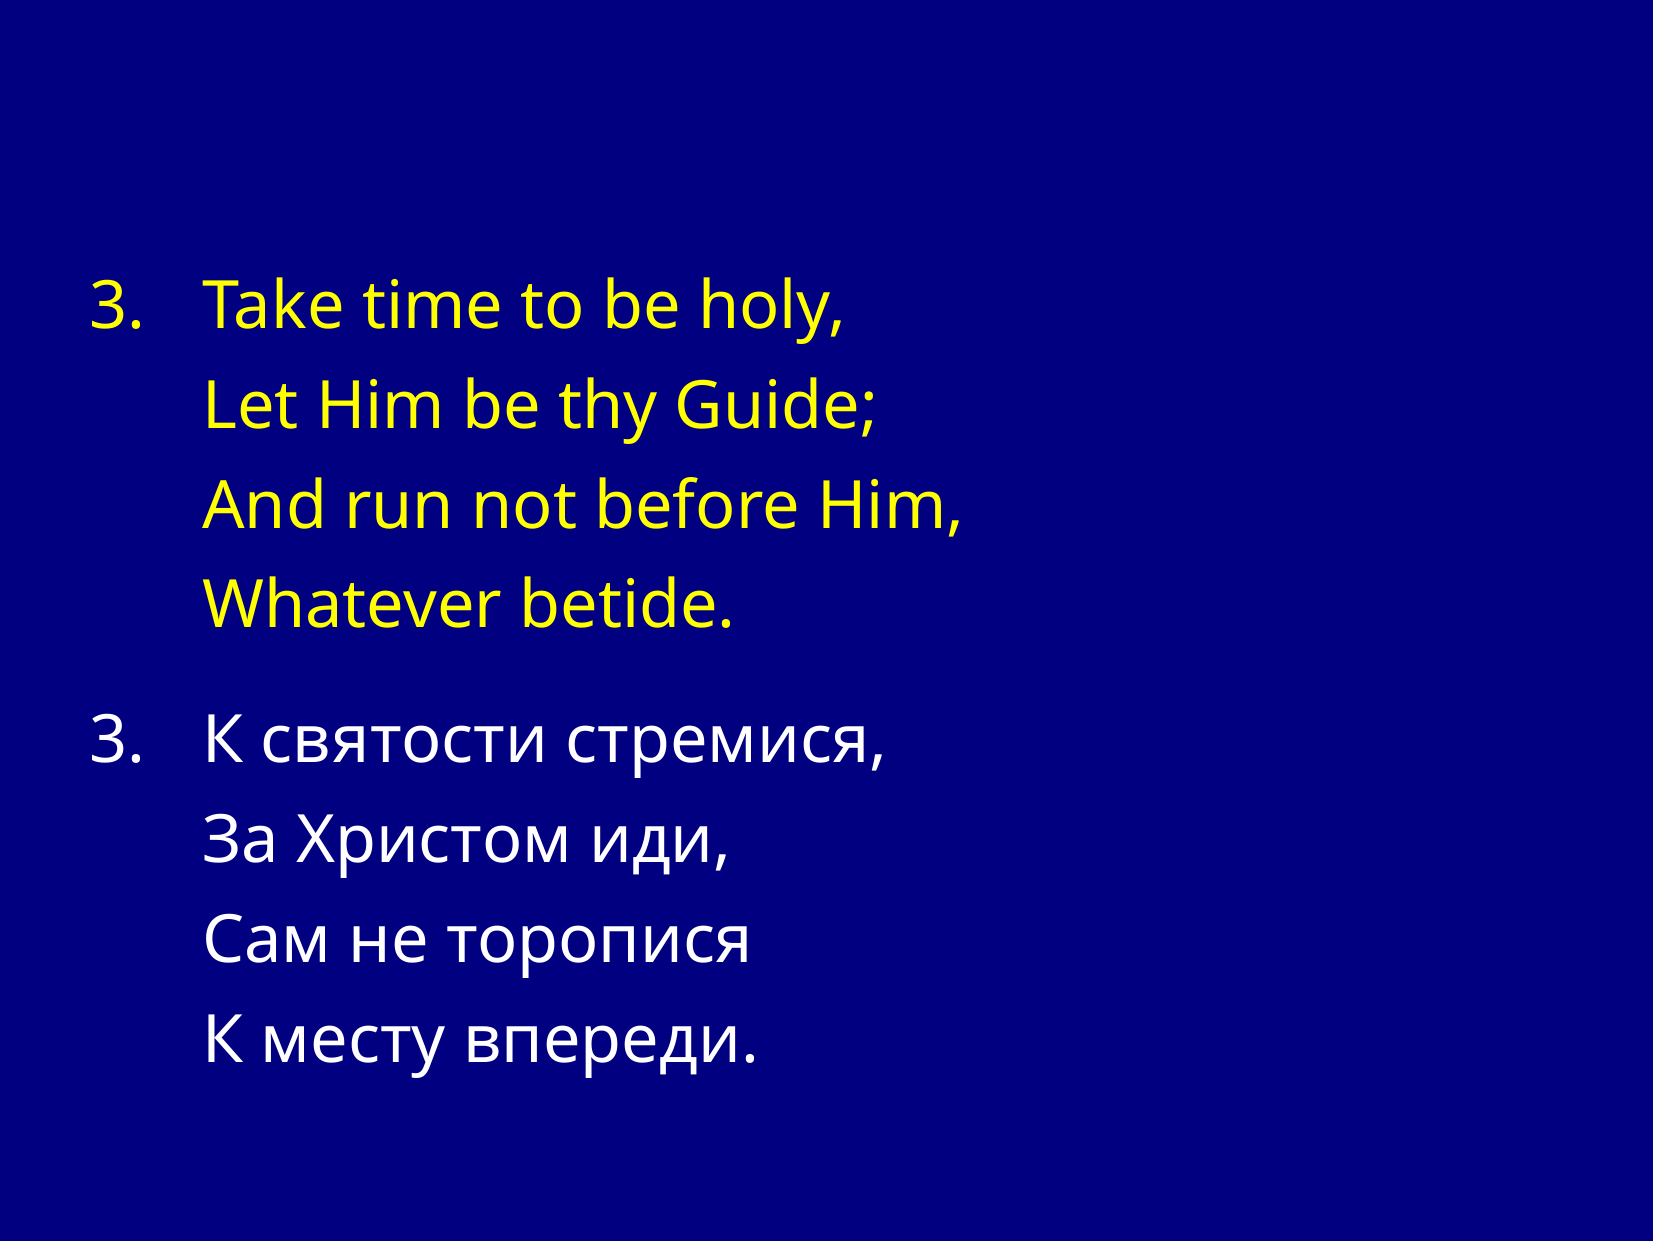

3.	Take time to be holy,
	Let Him be thy Guide;
	And run not before Him,
	Whatever betide.
3.	К святости стремися,
	За Христом иди,
	Сам не торопися
	К месту впереди.